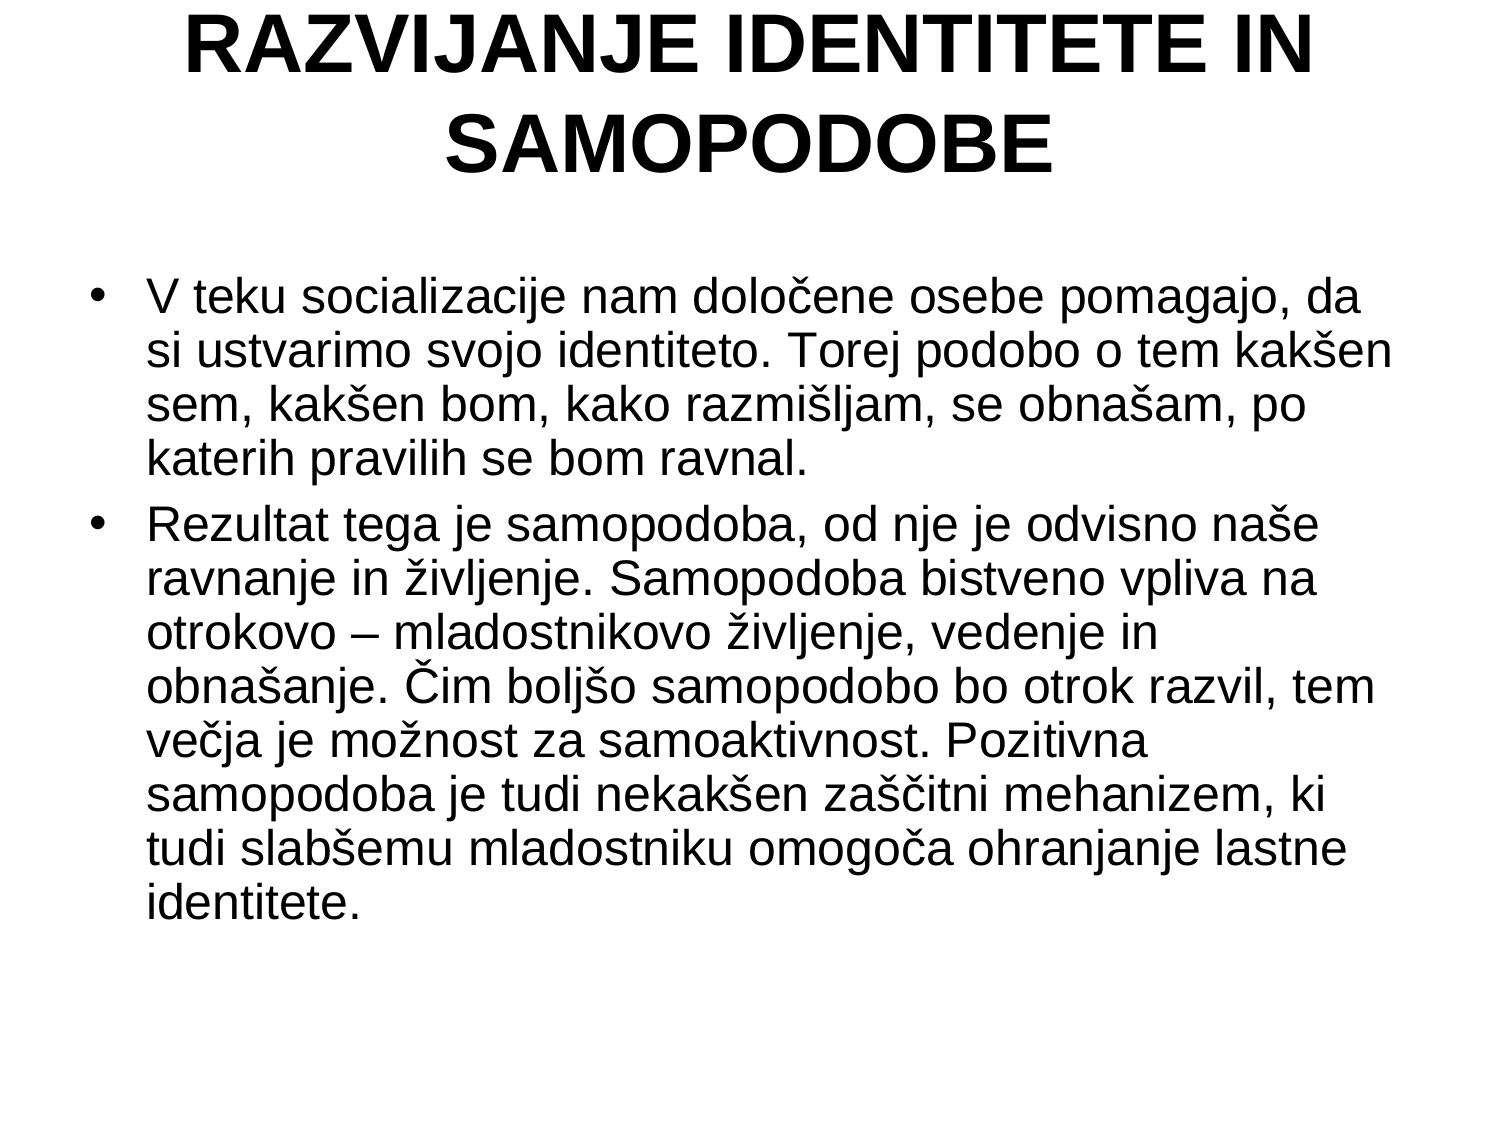

# RAZVIJANJE IDENTITETE IN SAMOPODOBE
V teku socializacije nam določene osebe pomagajo, da si ustvarimo svojo identiteto. Torej podobo o tem kakšen sem, kakšen bom, kako razmišljam, se obnašam, po katerih pravilih se bom ravnal.
Rezultat tega je samopodoba, od nje je odvisno naše ravnanje in življenje. Samopodoba bistveno vpliva na otrokovo – mladostnikovo življenje, vedenje in obnašanje. Čim boljšo samopodobo bo otrok razvil, tem večja je možnost za samoaktivnost. Pozitivna samopodoba je tudi nekakšen zaščitni mehanizem, ki tudi slabšemu mladostniku omogoča ohranjanje lastne identitete.